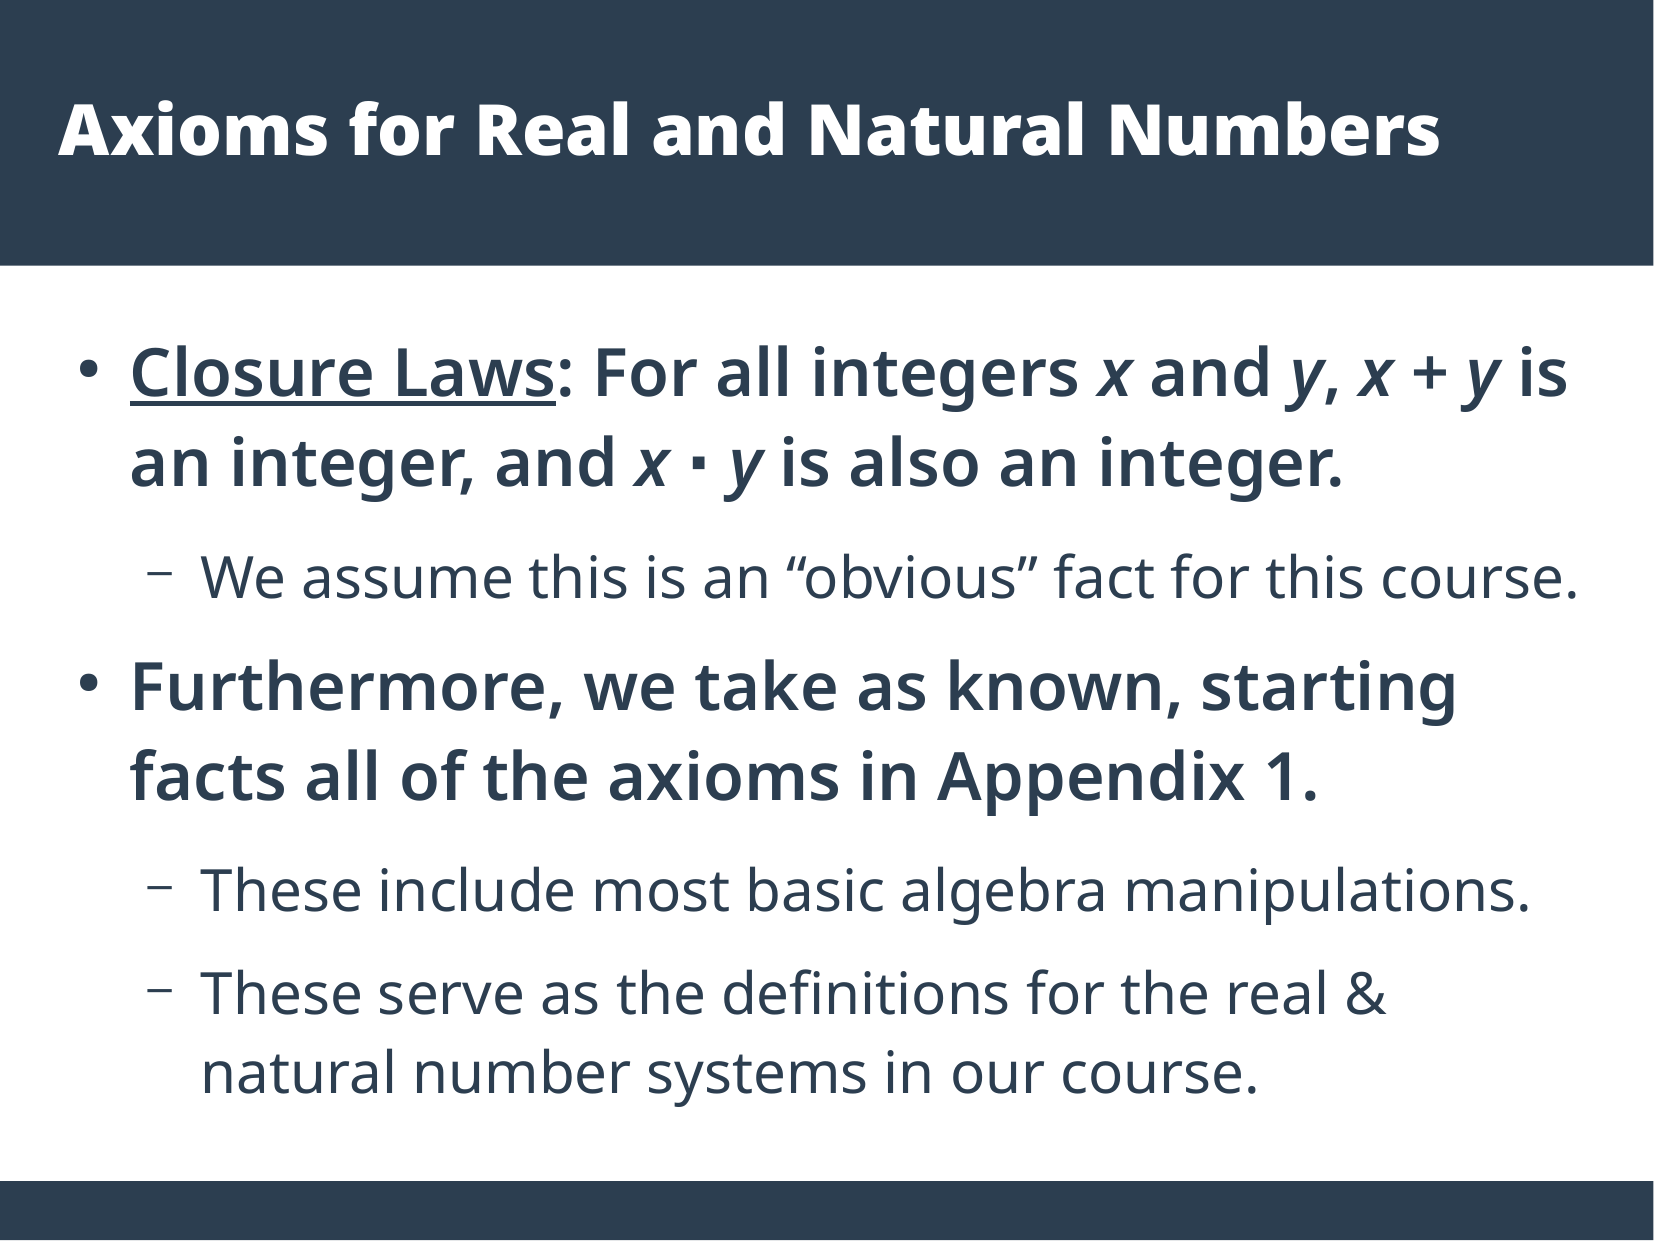

# Axioms for Real and Natural Numbers
Closure Laws: For all integers x and y, x + y is an integer, and x ∙ y is also an integer.
We assume this is an “obvious” fact for this course.
Furthermore, we take as known, starting facts all of the axioms in Appendix 1.
These include most basic algebra manipulations.
These serve as the definitions for the real & natural number systems in our course.